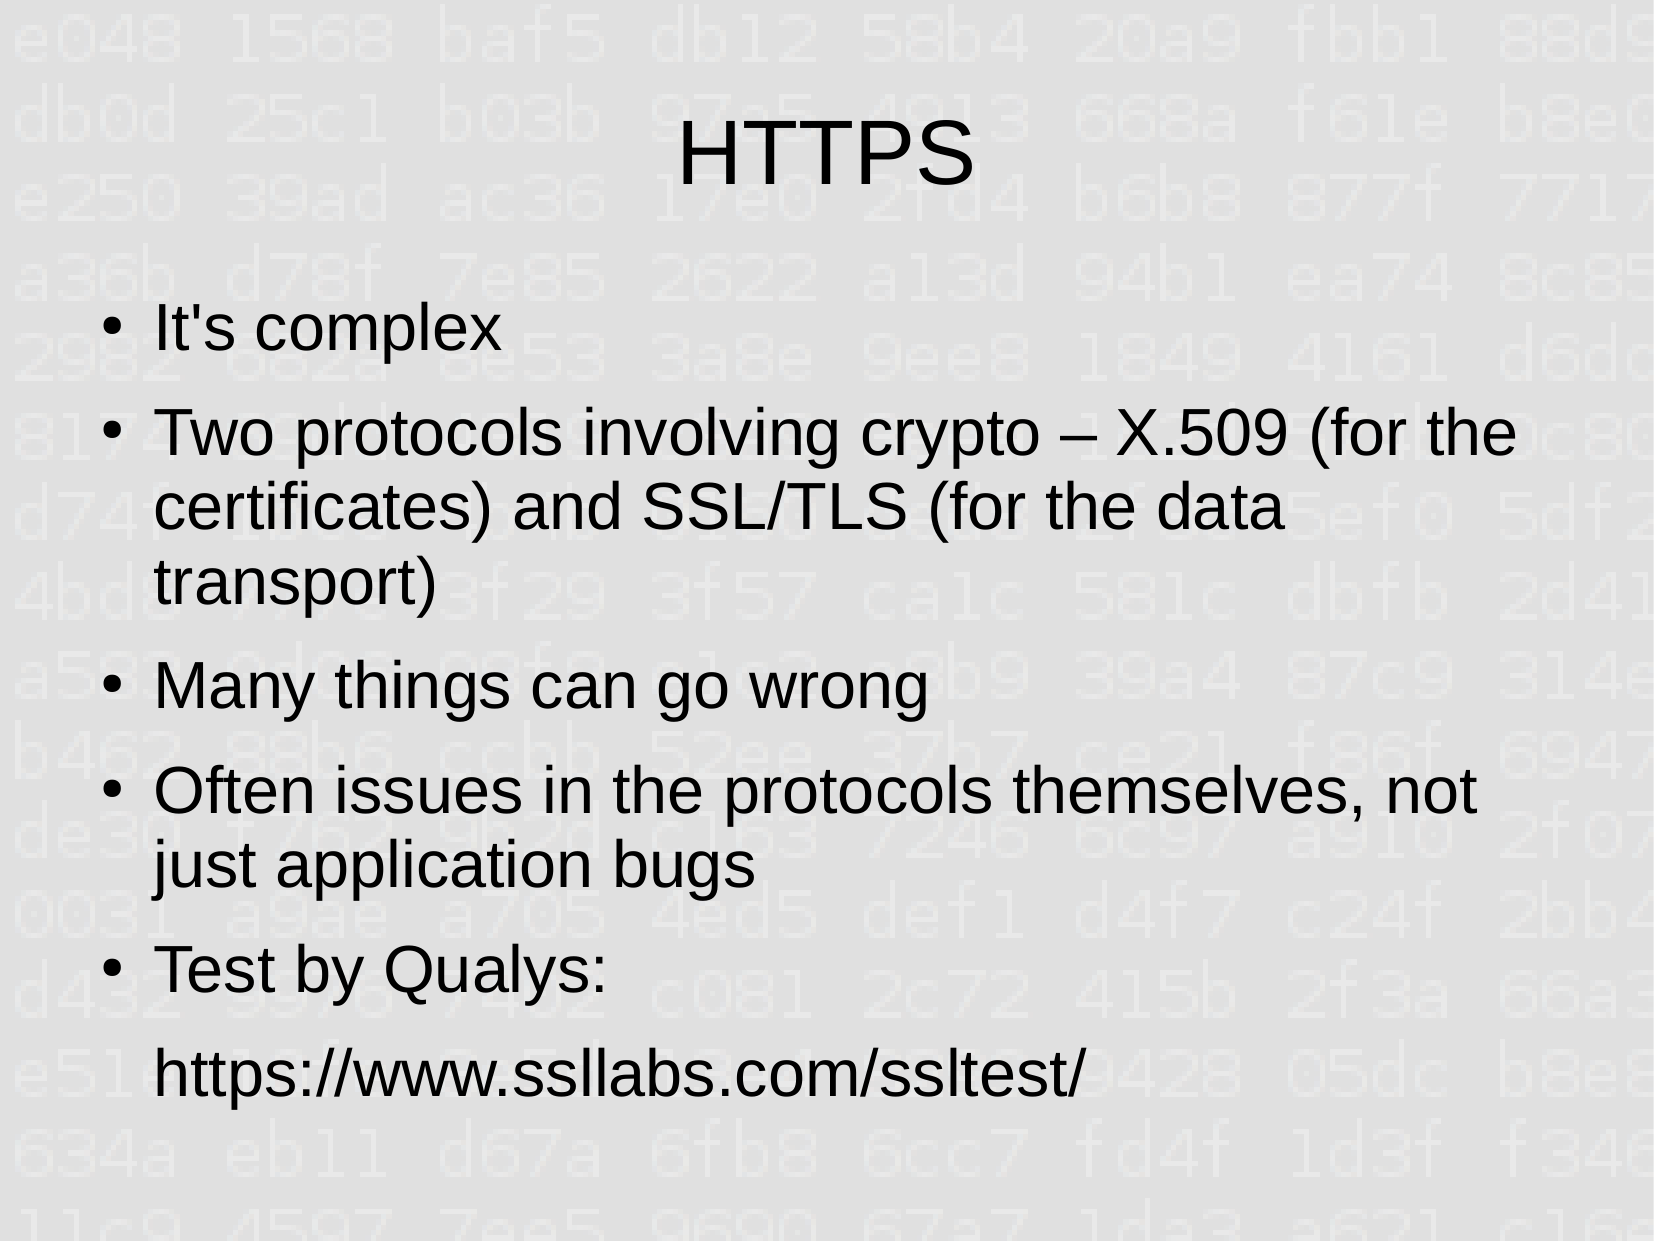

# HTTPS
It's complex
Two protocols involving crypto – X.509 (for the certificates) and SSL/TLS (for the data transport)
Many things can go wrong
Often issues in the protocols themselves, not just application bugs
Test by Qualys:
https://www.ssllabs.com/ssltest/